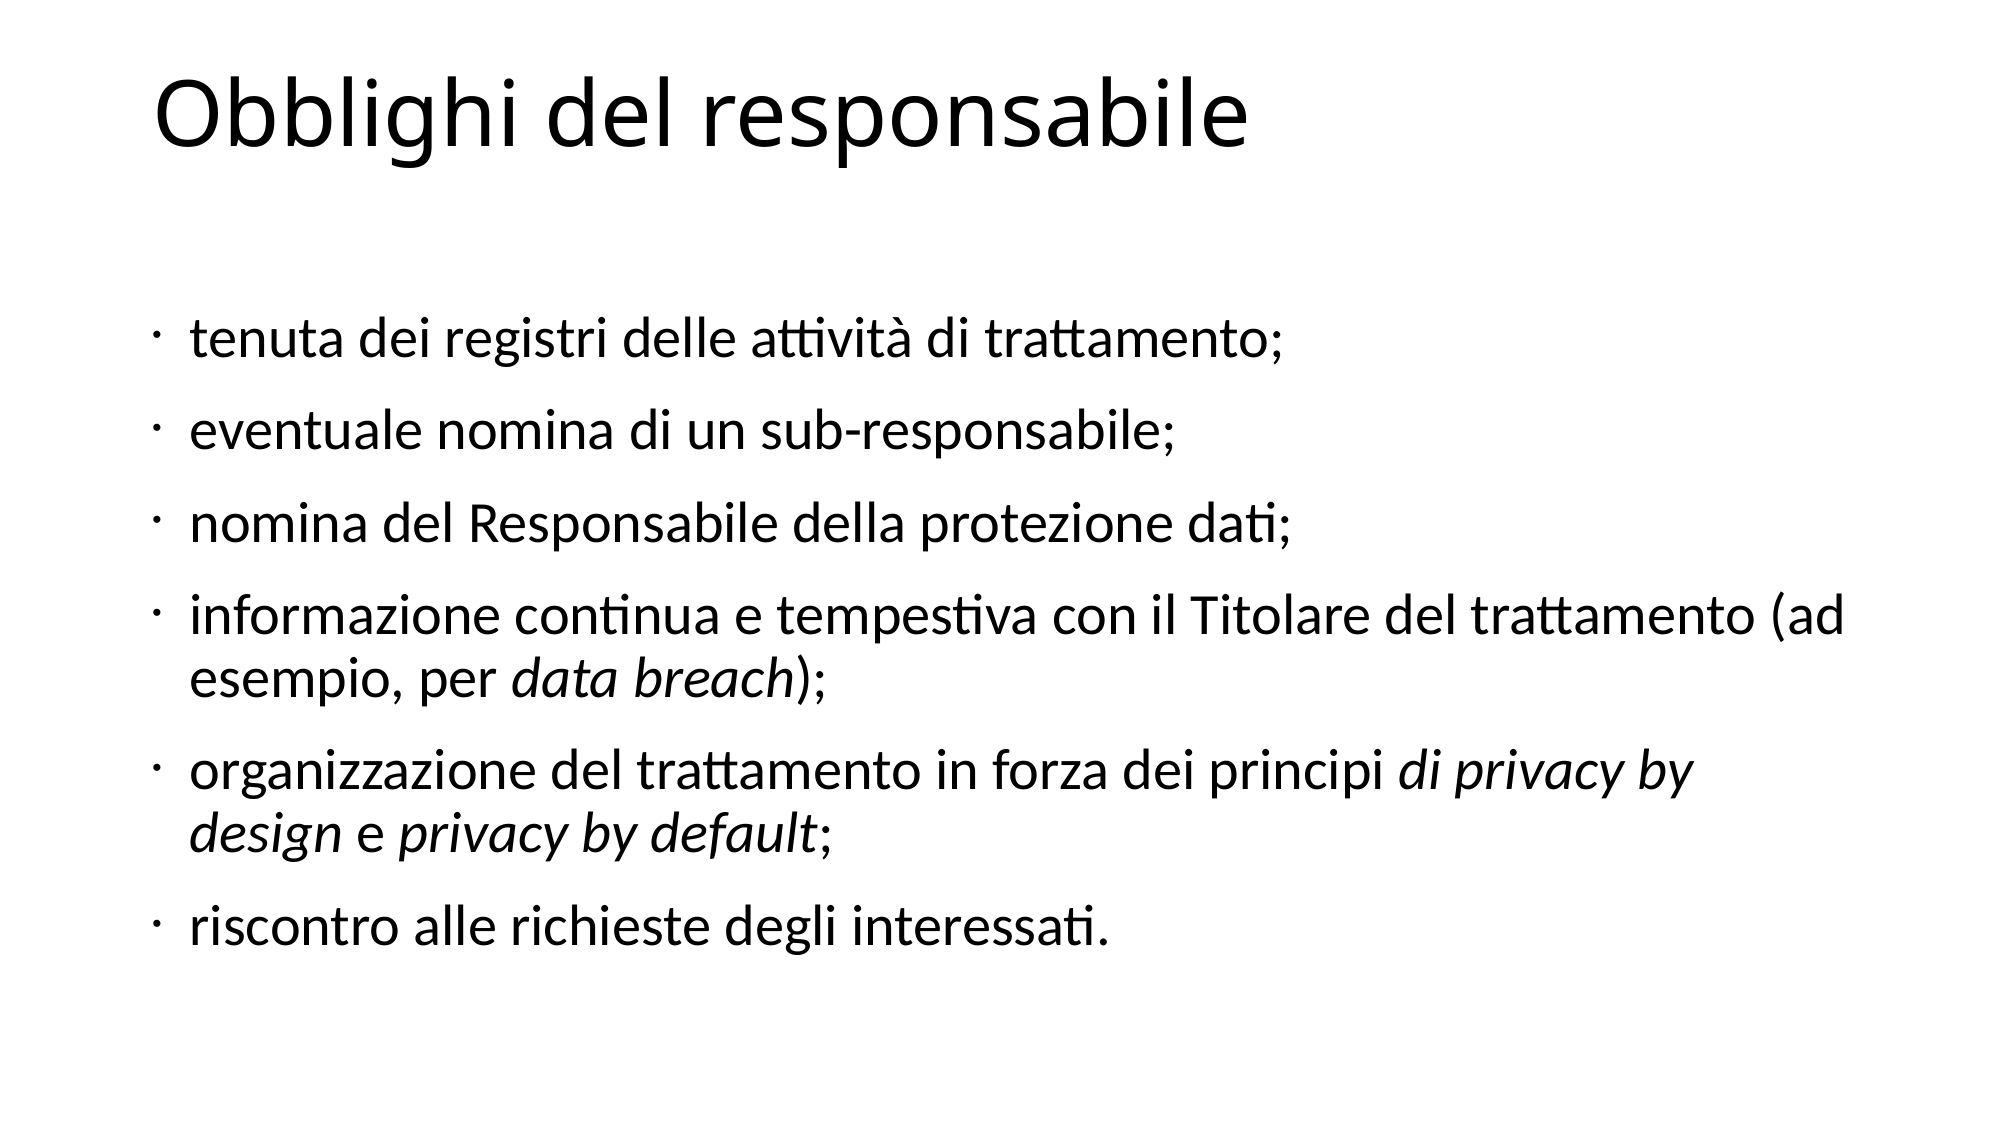

# Obblighi del responsabile
tenuta dei registri delle attività di trattamento;
eventuale nomina di un sub-responsabile;
nomina del Responsabile della protezione dati;
informazione continua e tempestiva con il Titolare del trattamento (ad esempio, per data breach);
organizzazione del trattamento in forza dei principi di privacy by design e privacy by default;
riscontro alle richieste degli interessati.